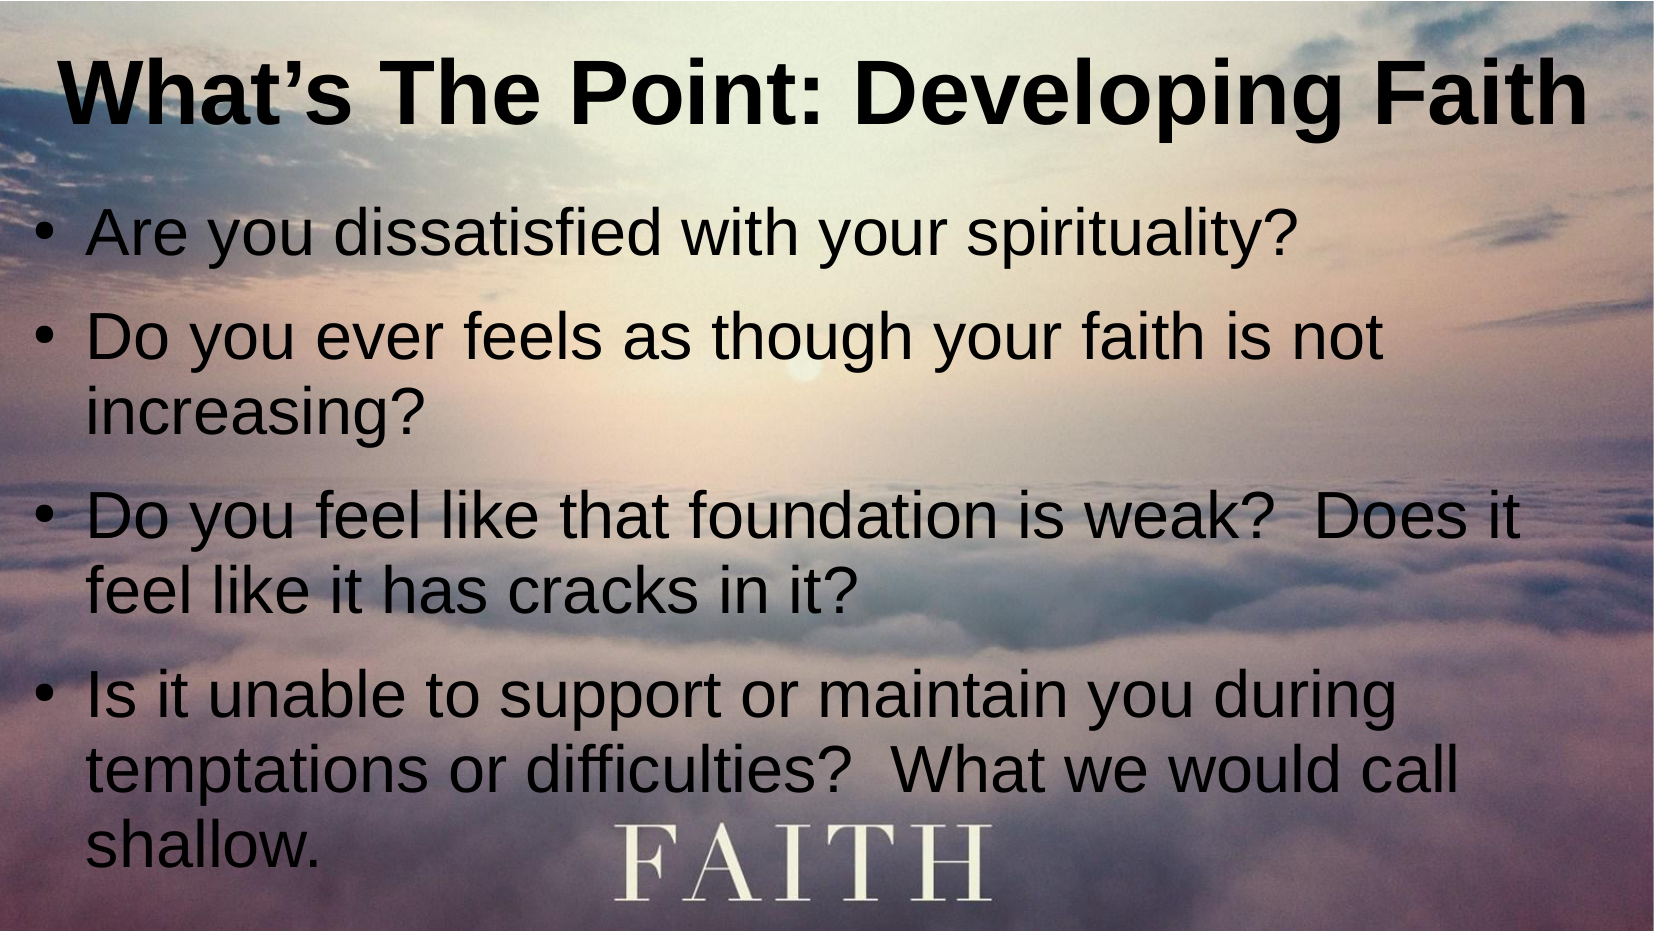

# What’s The Point: Developing Faith
Are you dissatisfied with your spirituality?
Do you ever feels as though your faith is not increasing?
Do you feel like that foundation is weak? Does it feel like it has cracks in it?
Is it unable to support or maintain you during temptations or difficulties? What we would call shallow.